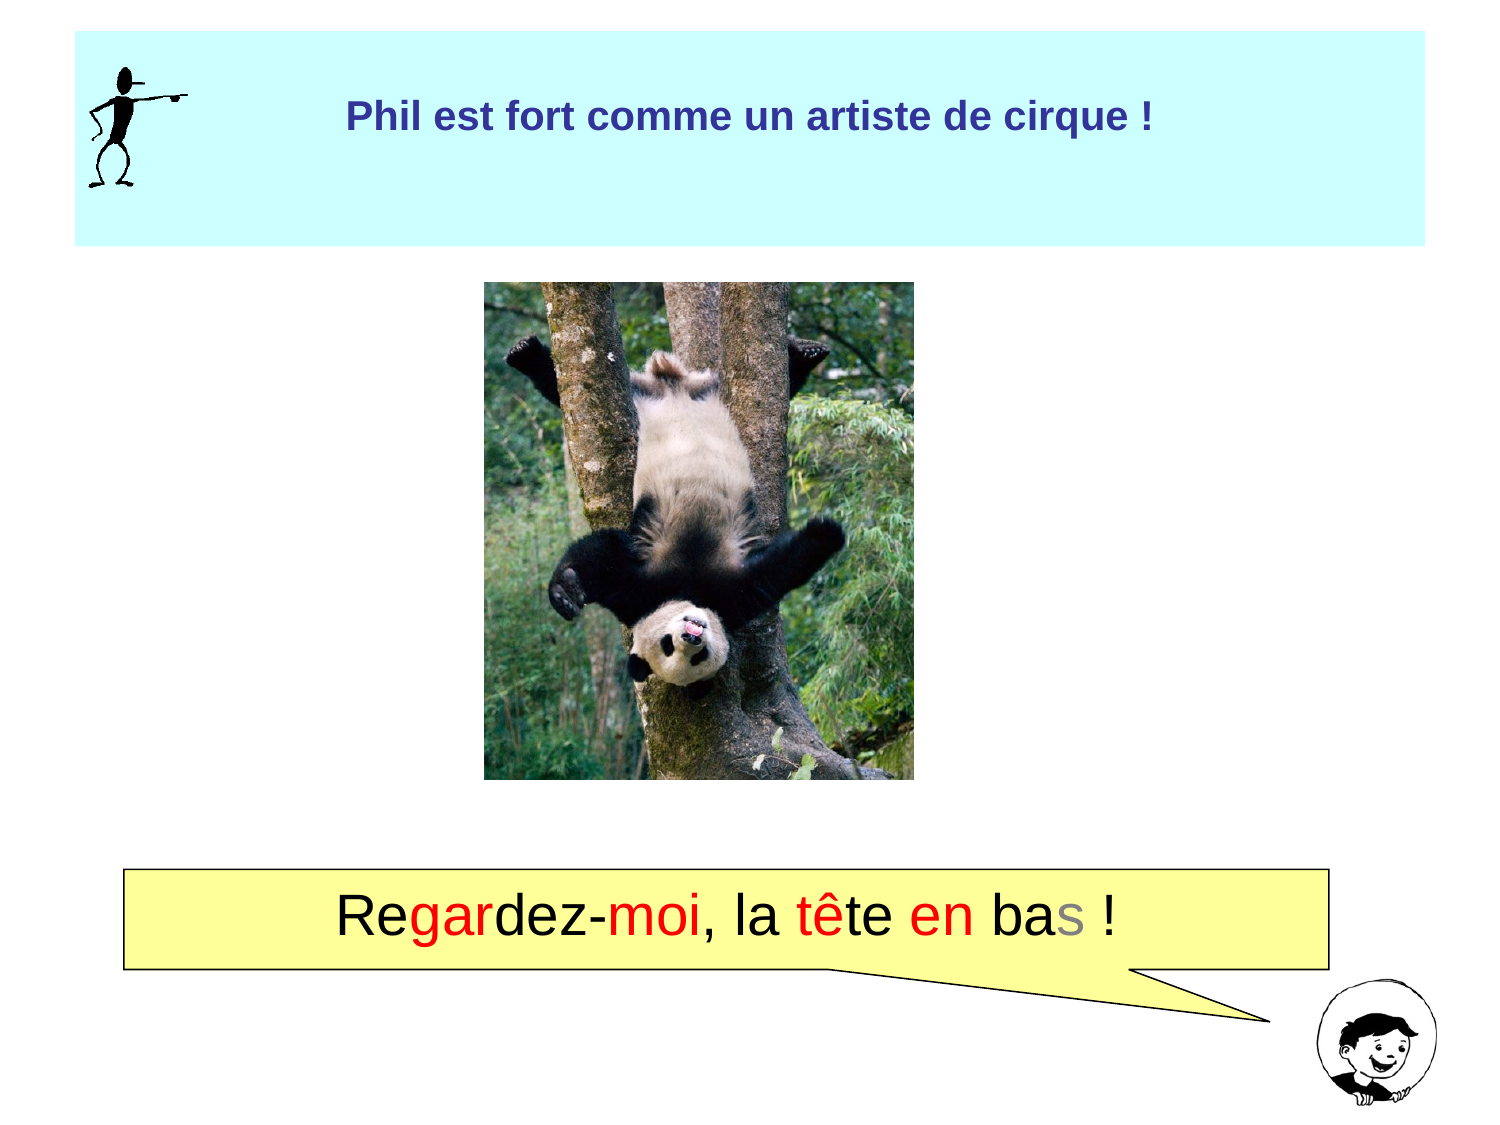

# Phil est fort comme un artiste de cirque !
Regardez-moi, la tête en bas !